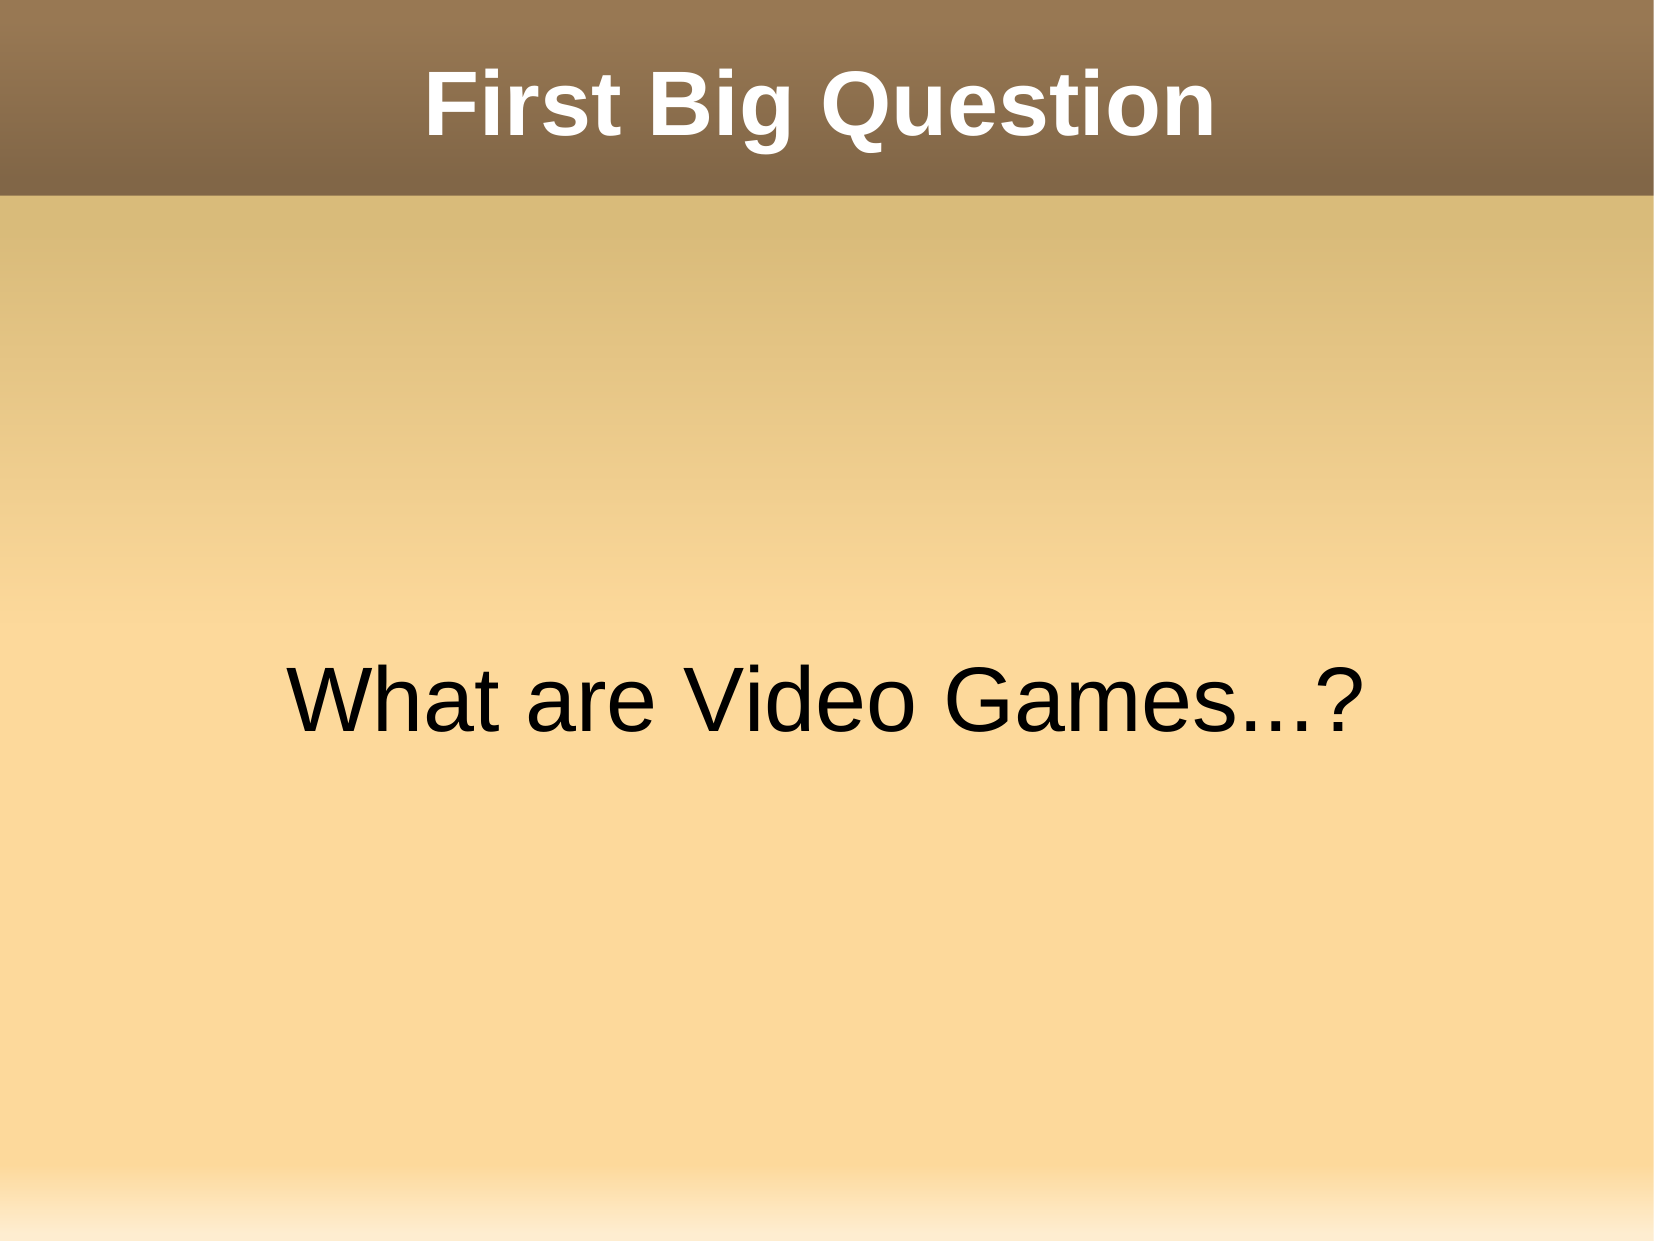

# First Big Question
What are Video Games...?